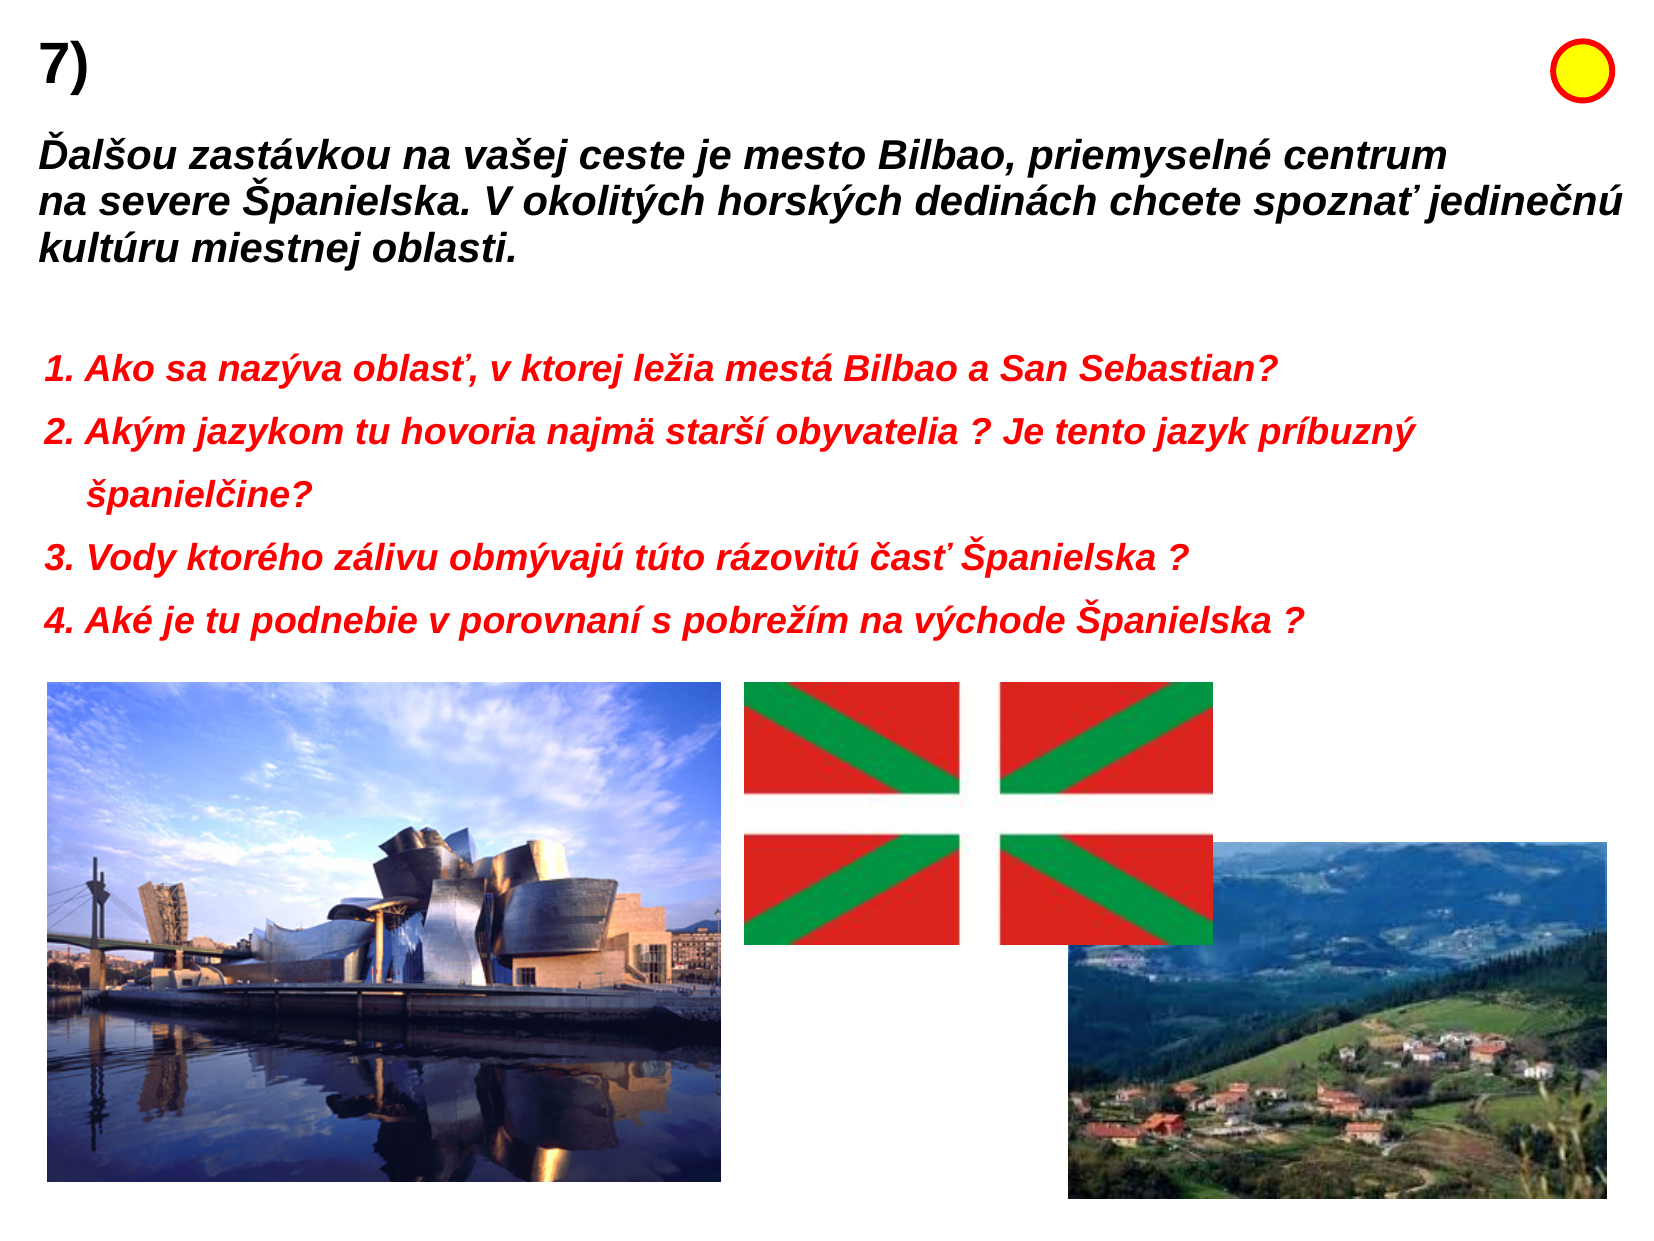

7)
Ďalšou zastávkou na vašej ceste je mesto Bilbao, priemyselné centrum
na severe Španielska. V okolitých horských dedinách chcete spoznať jedinečnú kultúru miestnej oblasti.
1. Ako sa nazýva oblasť, v ktorej ležia mestá Bilbao a San Sebastian?
2. Akým jazykom tu hovoria najmä starší obyvatelia ? Je tento jazyk príbuzný
 španielčine?
3. Vody ktorého zálivu obmývajú túto rázovitú časť Španielska ?
4. Aké je tu podnebie v porovnaní s pobrežím na východe Španielska ?